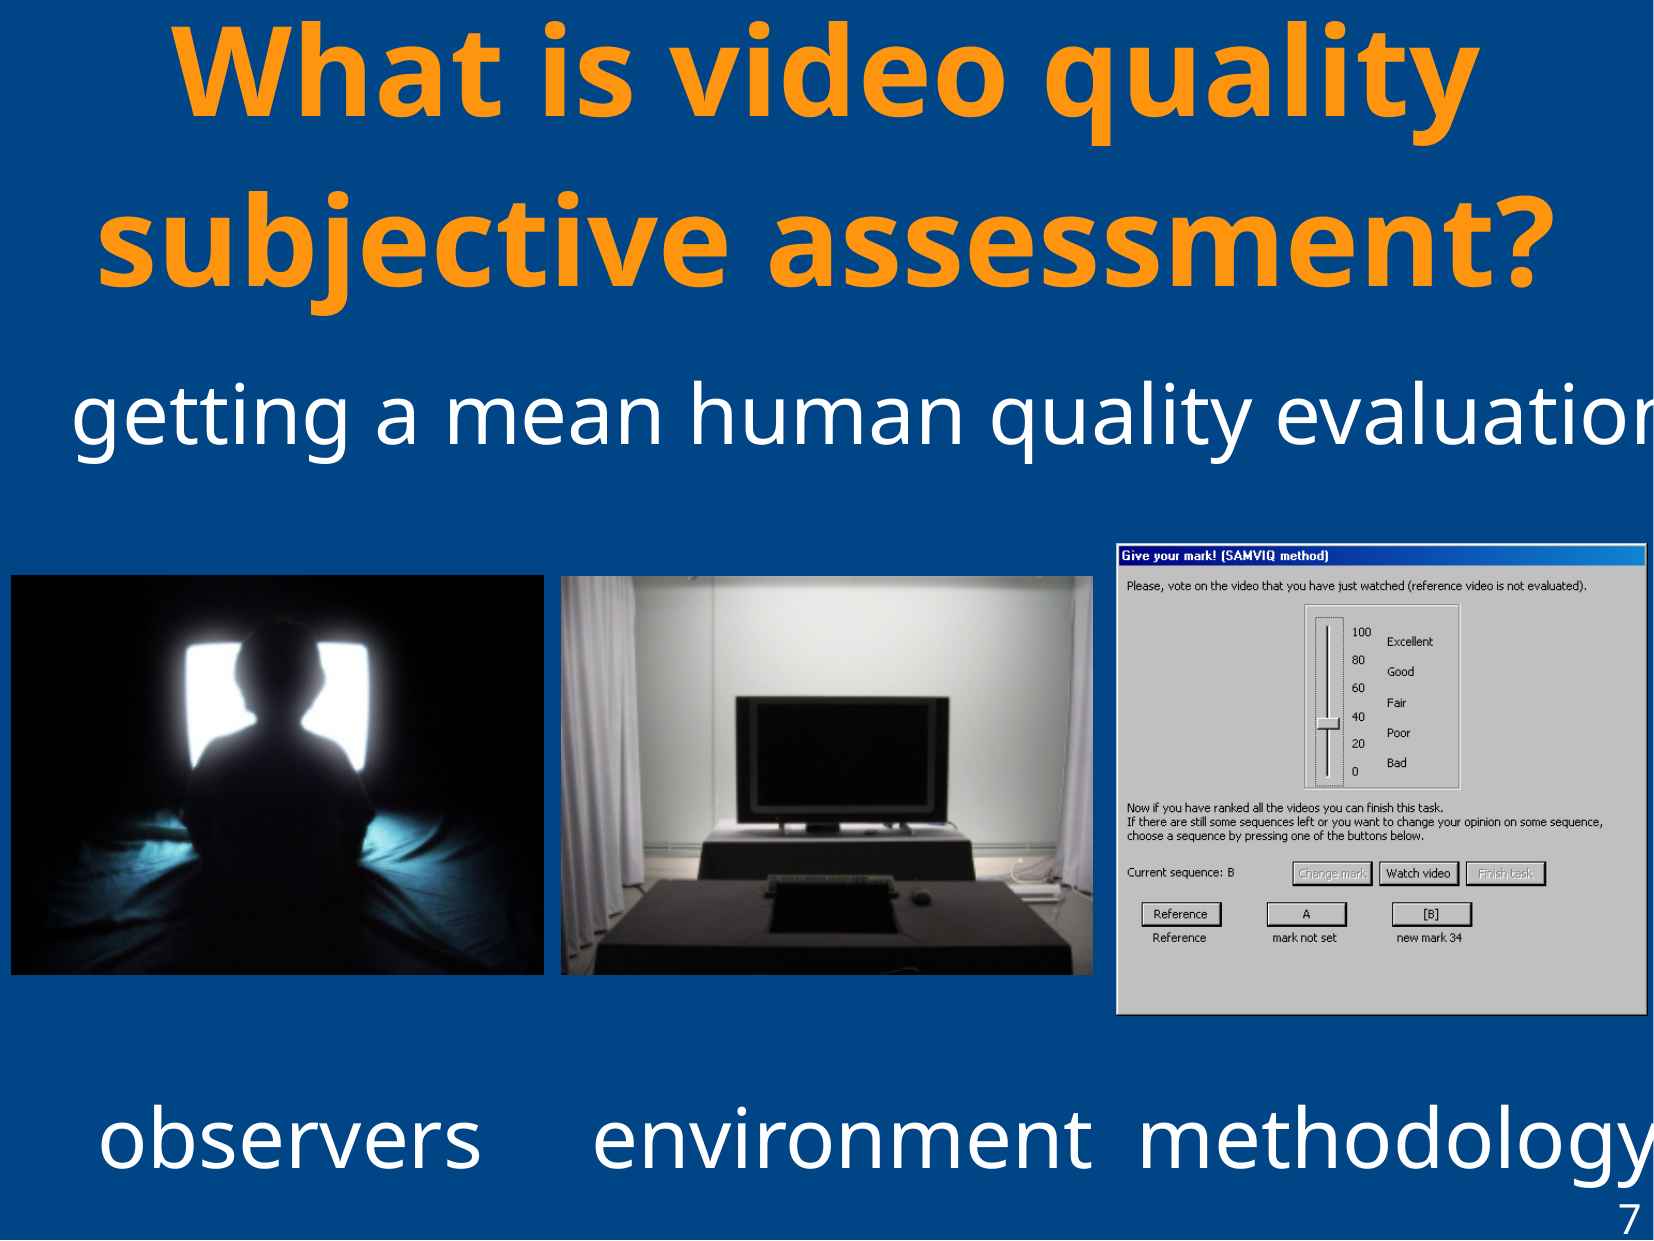

# What is video quality subjective assessment?
getting a mean human quality evaluation
observers
environment
methodology
7